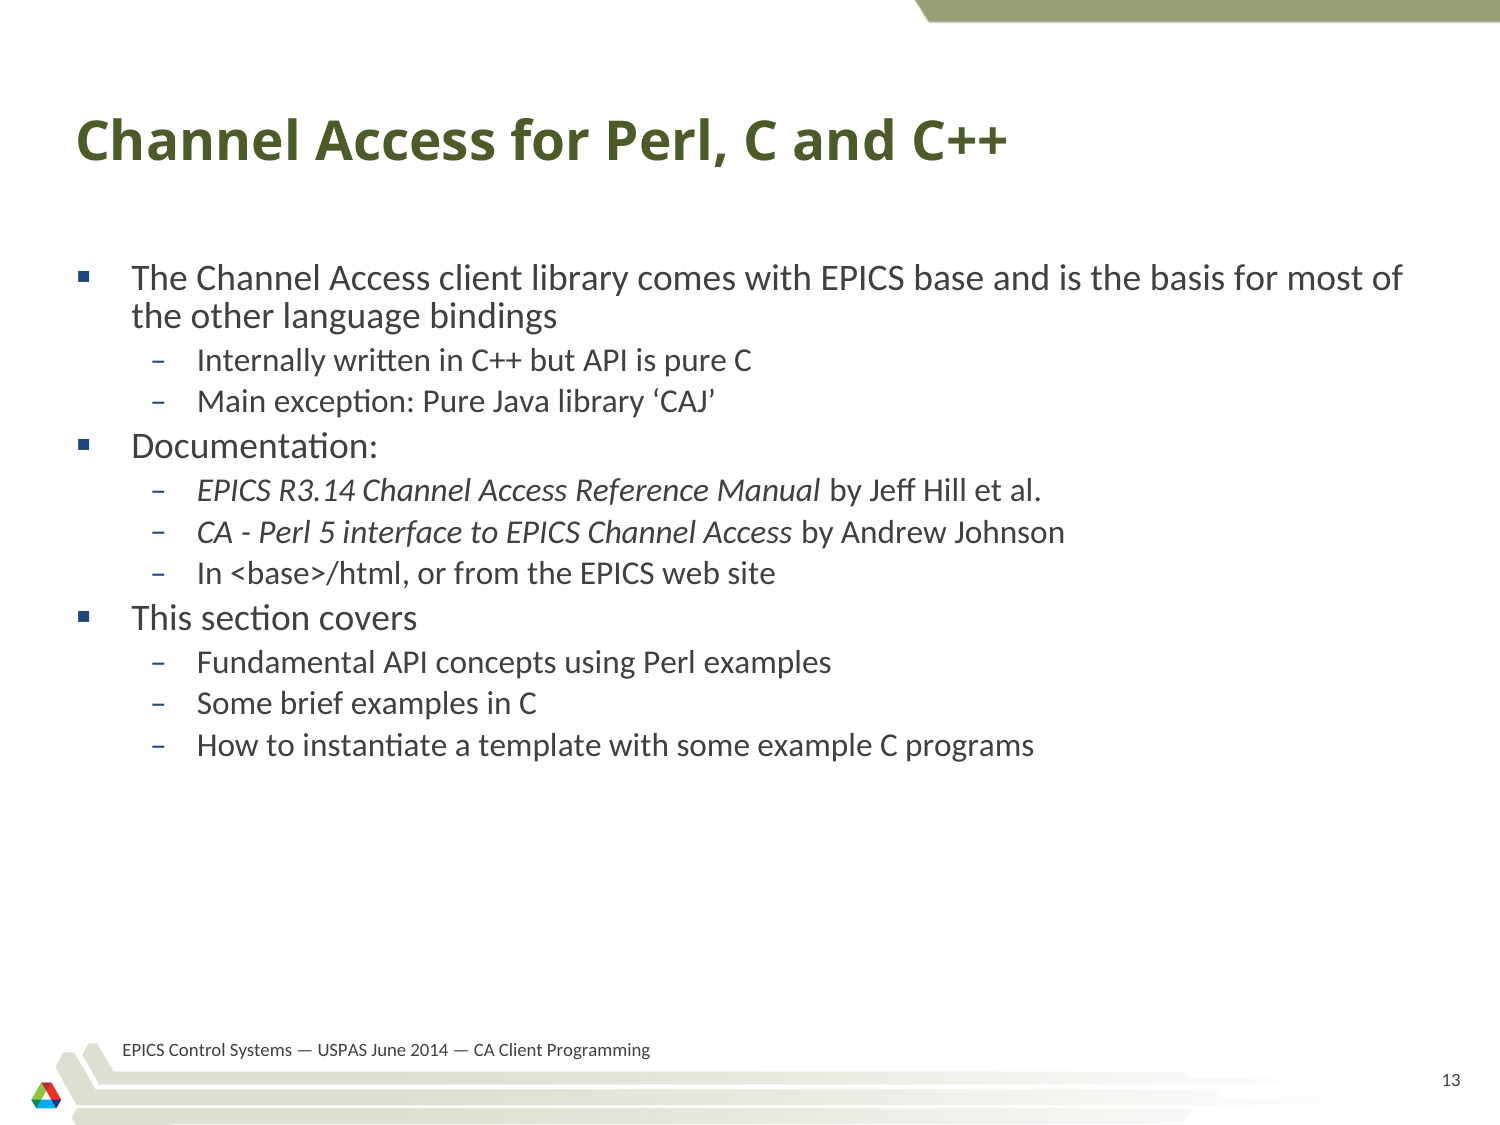

# Channel Access for Perl, C and C++
The Channel Access client library comes with EPICS base and is the basis for most of the other language bindings
Internally written in C++ but API is pure C
Main exception: Pure Java library ‘CAJ’
Documentation:
EPICS R3.14 Channel Access Reference Manual by Jeff Hill et al.
CA - Perl 5 interface to EPICS Channel Access by Andrew Johnson
In <base>/html, or from the EPICS web site
This section covers
Fundamental API concepts using Perl examples
Some brief examples in C
How to instantiate a template with some example C programs
EPICS Control Systems — USPAS June 2014 — CA Client Programming
13